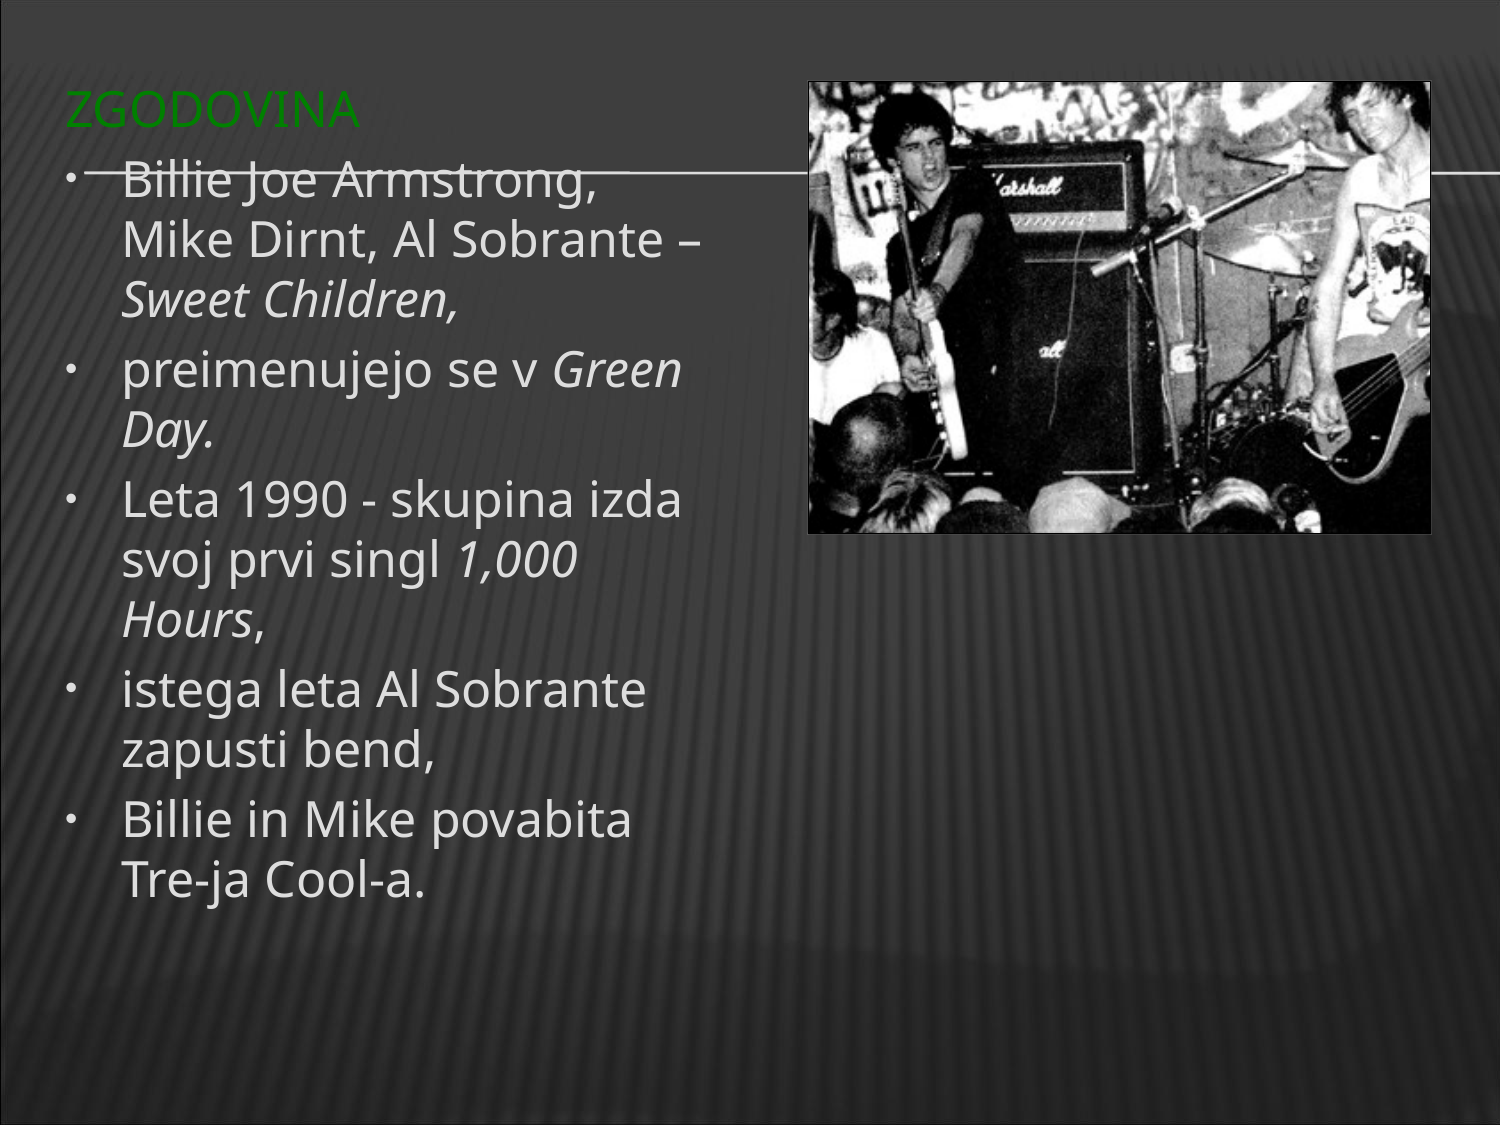

# ZGODOVINA
Billie Joe Armstrong, Mike Dirnt, Al Sobrante – Sweet Children,
preimenujejo se v Green Day.
Leta 1990 - skupina izda svoj prvi singl 1,000 Hours,
istega leta Al Sobrante zapusti bend,
Billie in Mike povabita Tre-ja Cool-a.